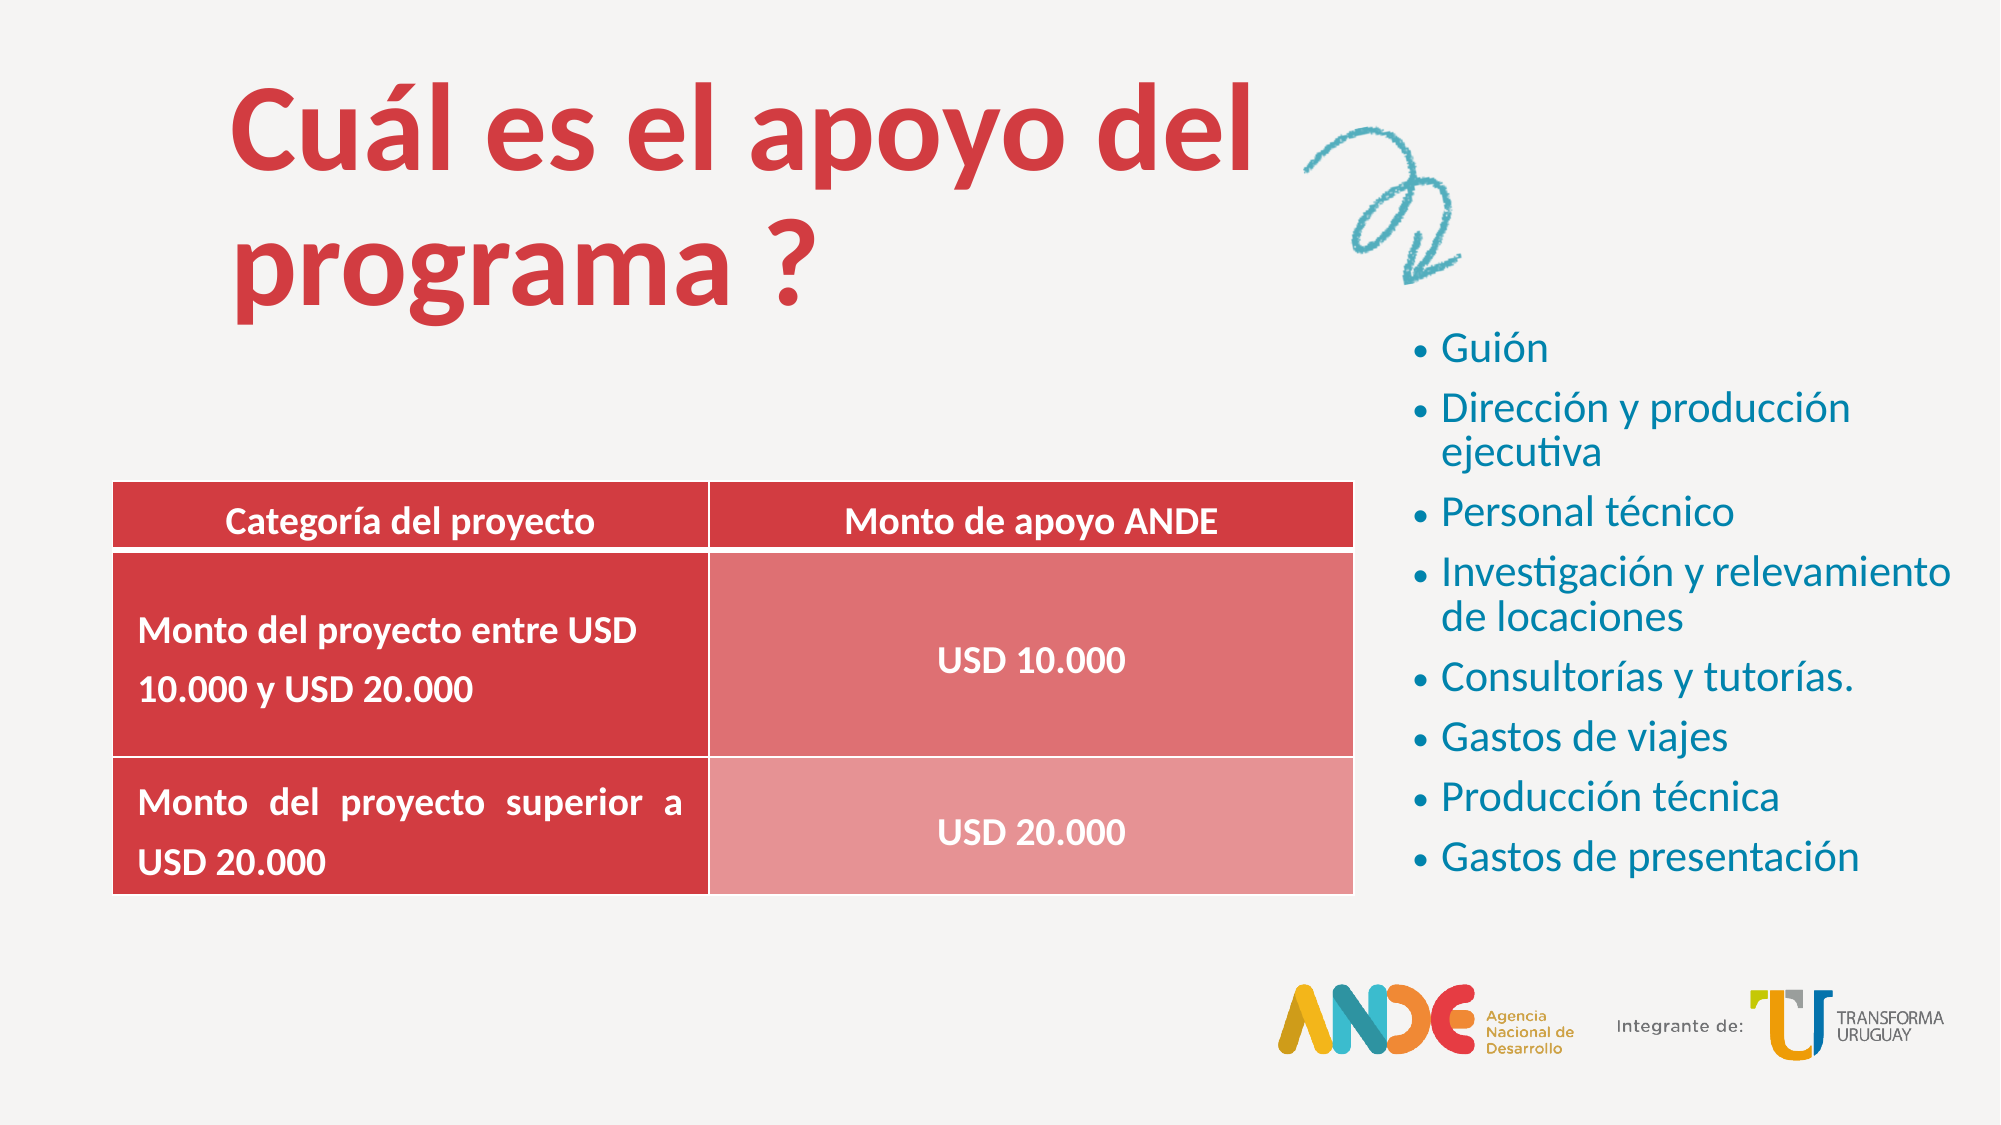

Cuál es el apoyo del programa ?
# Guión
Dirección y producción ejecutiva
Personal técnico
Investigación y relevamiento de locaciones
Consultorías y tutorías.
Gastos de viajes
Producción técnica
Gastos de presentación
| Categoría del proyecto | Monto de apoyo ANDE |
| --- | --- |
| Monto del proyecto entre USD 10.000 y USD 20.000 | USD 10.000 |
| Monto del proyecto superior a USD 20.000 | USD 20.000 |